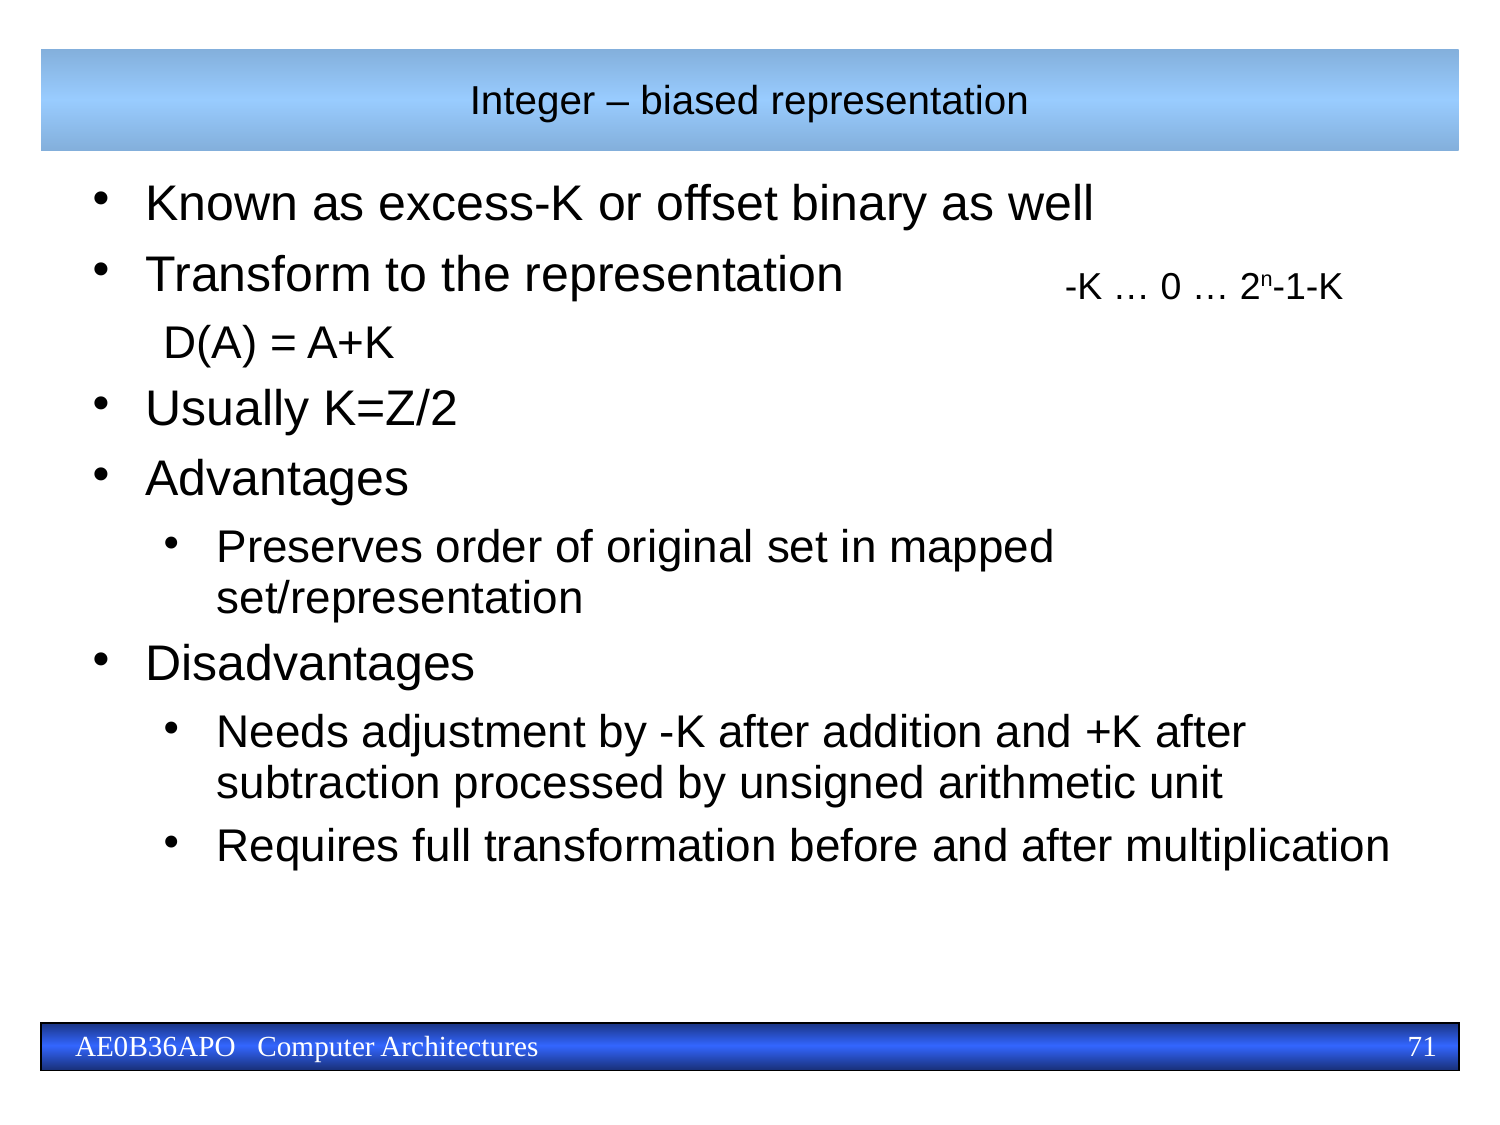

# Integer – biased representation
Known as excess-K or offset binary as well
Transform to the representation
D(A) = A+K
Usually K=Z/2
Advantages
Preserves order of original set in mapped set/representation
Disadvantages
Needs adjustment by -K after addition and +K after subtraction processed by unsigned arithmetic unit
Requires full transformation before and after multiplication
-K … 0 … 2n-1-K
AE0B36APO Computer Architectures